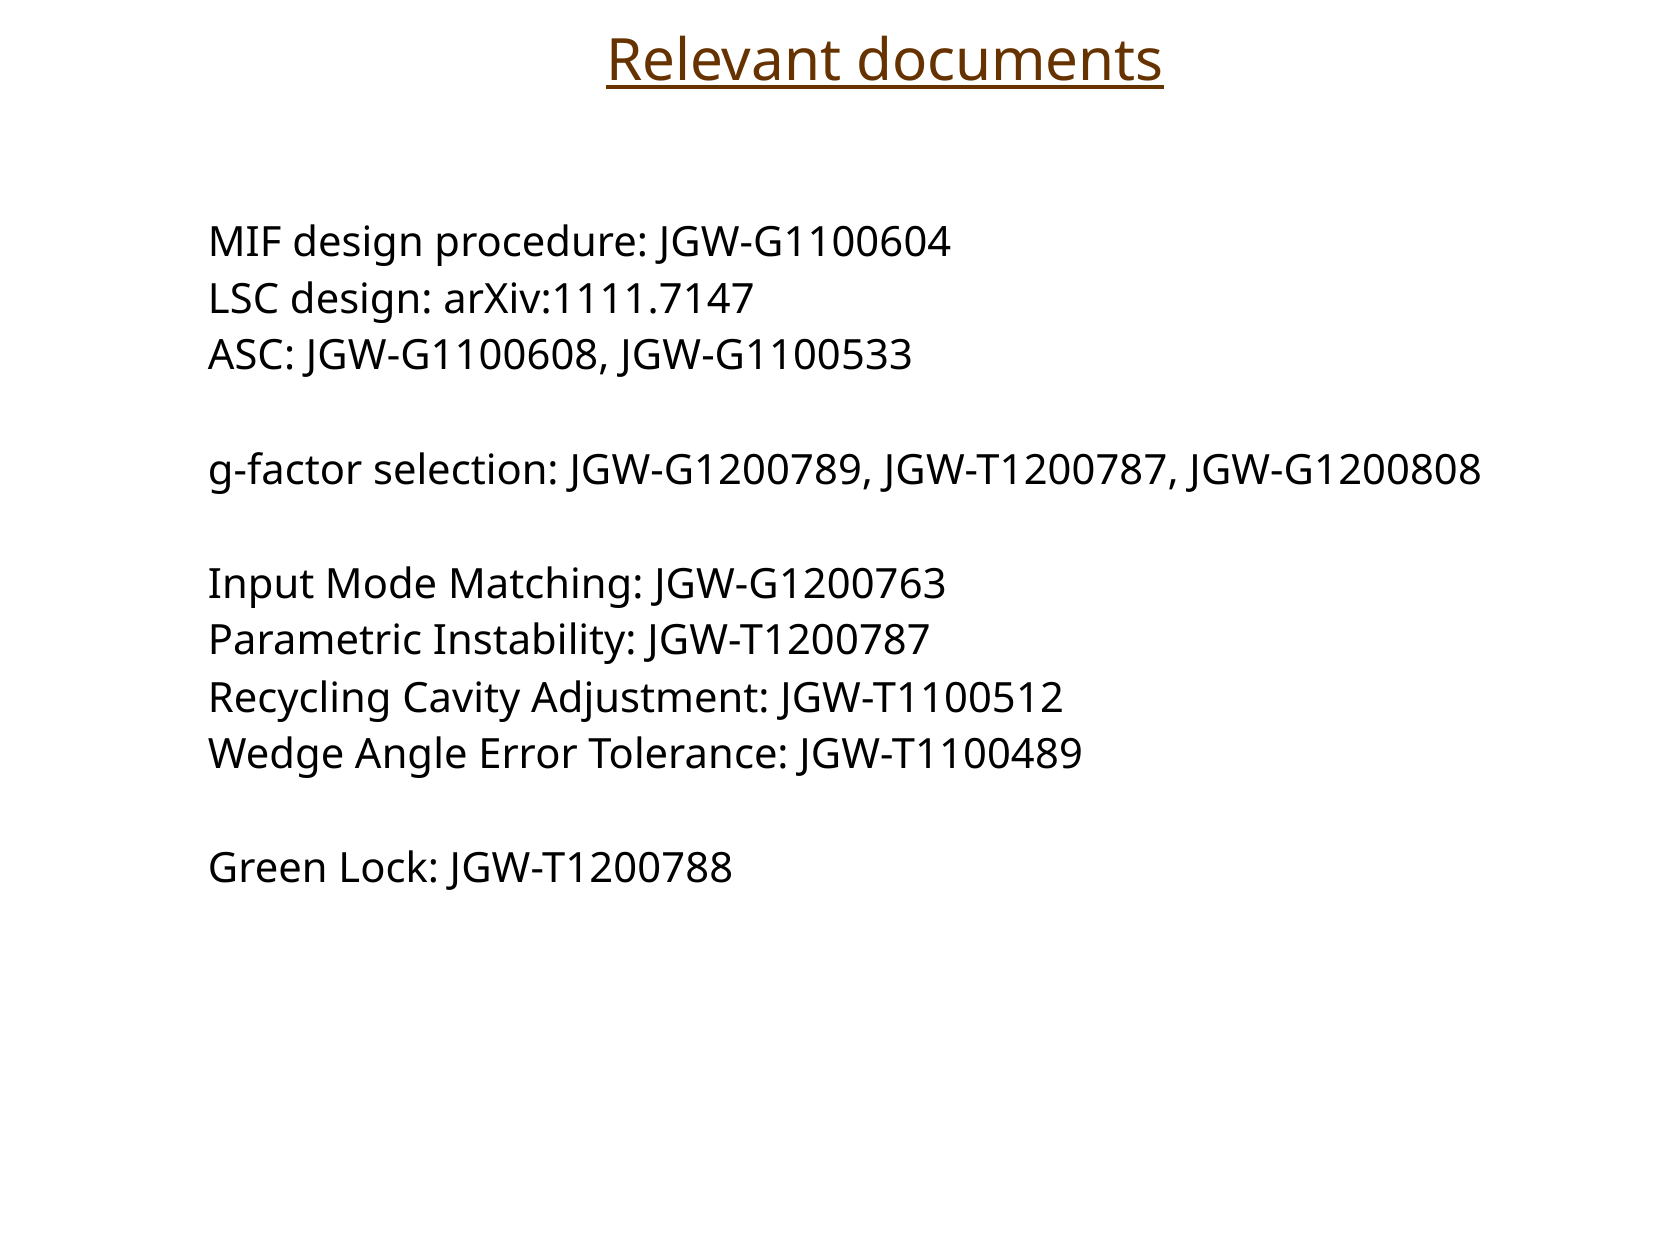

Relevant documents
MIF design procedure: JGW-G1100604
LSC design: arXiv:1111.7147
ASC: JGW-G1100608, JGW-G1100533
g-factor selection: JGW-G1200789, JGW-T1200787, JGW-G1200808
Input Mode Matching: JGW-G1200763
Parametric Instability: JGW-T1200787
Recycling Cavity Adjustment: JGW-T1100512
Wedge Angle Error Tolerance: JGW-T1100489
Green Lock: JGW-T1200788